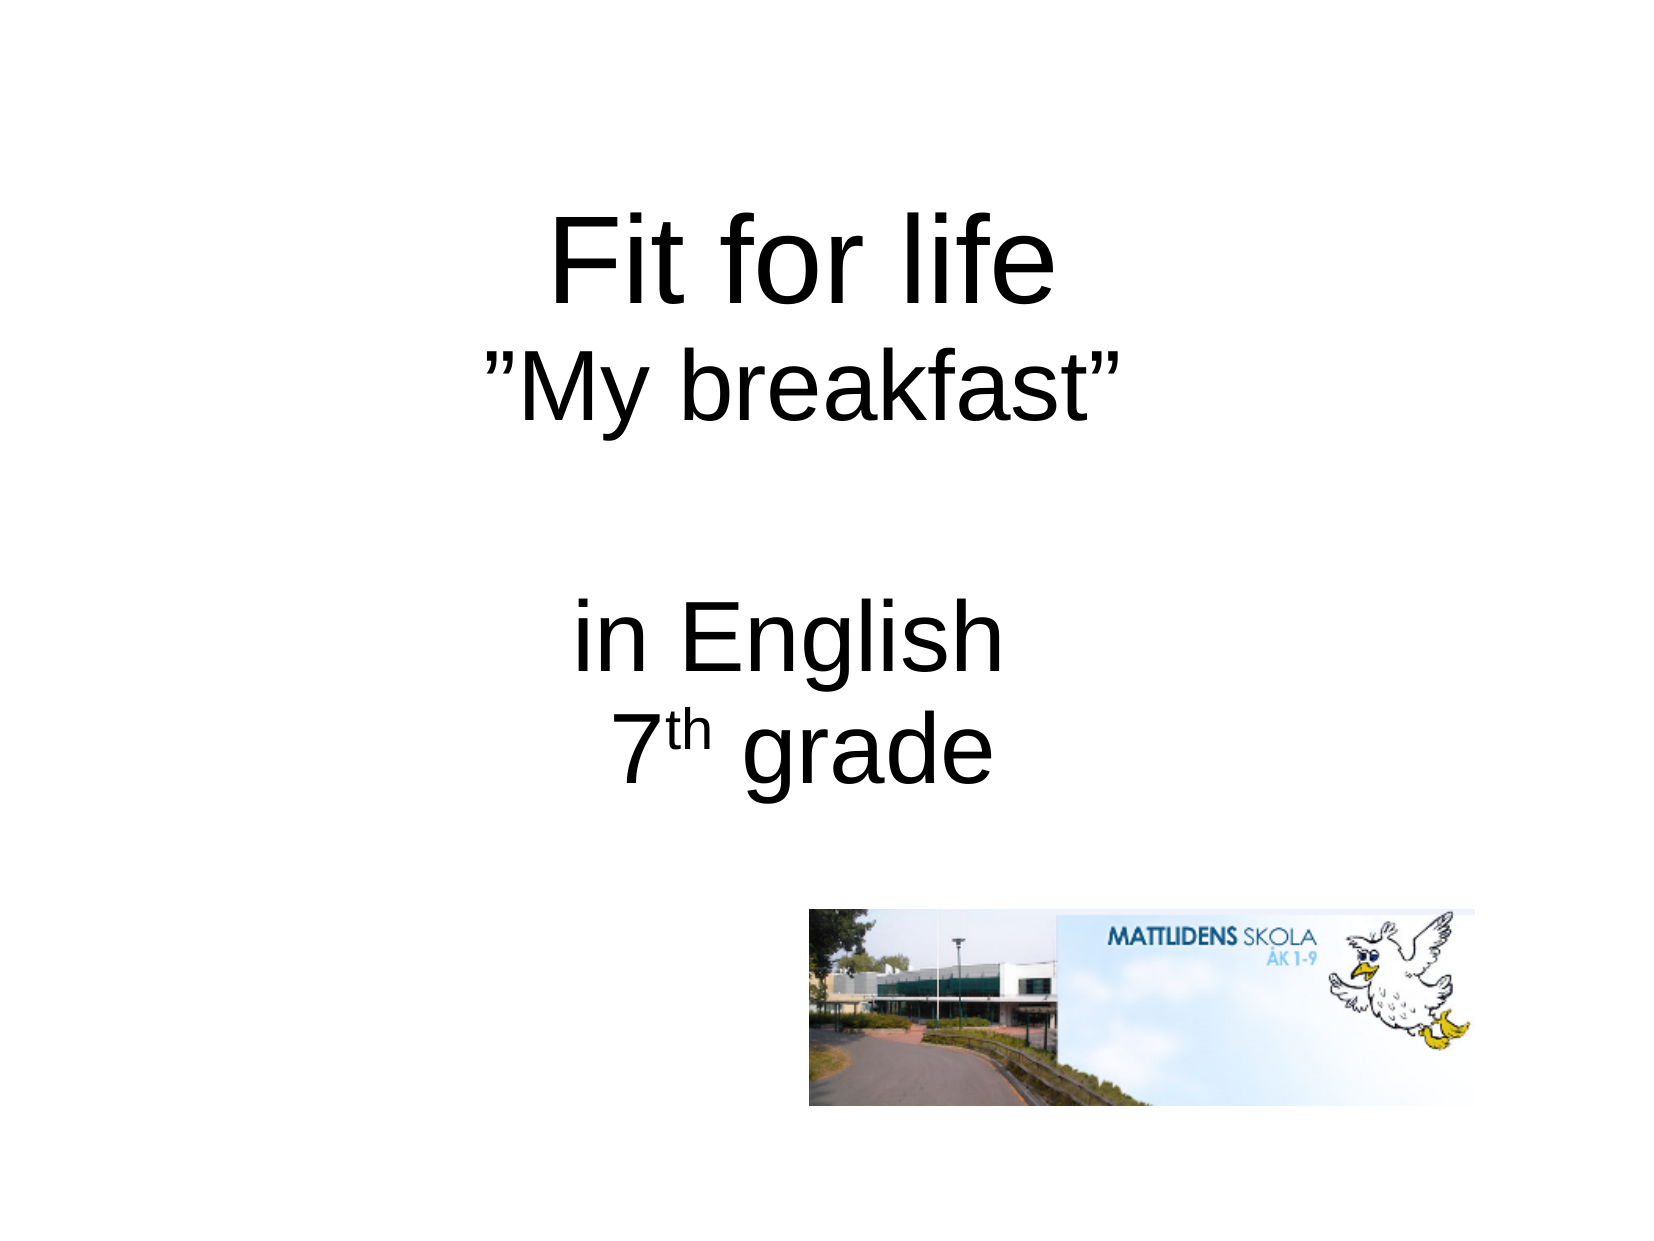

# Fit for life ”My breakfast” in English 7th grade